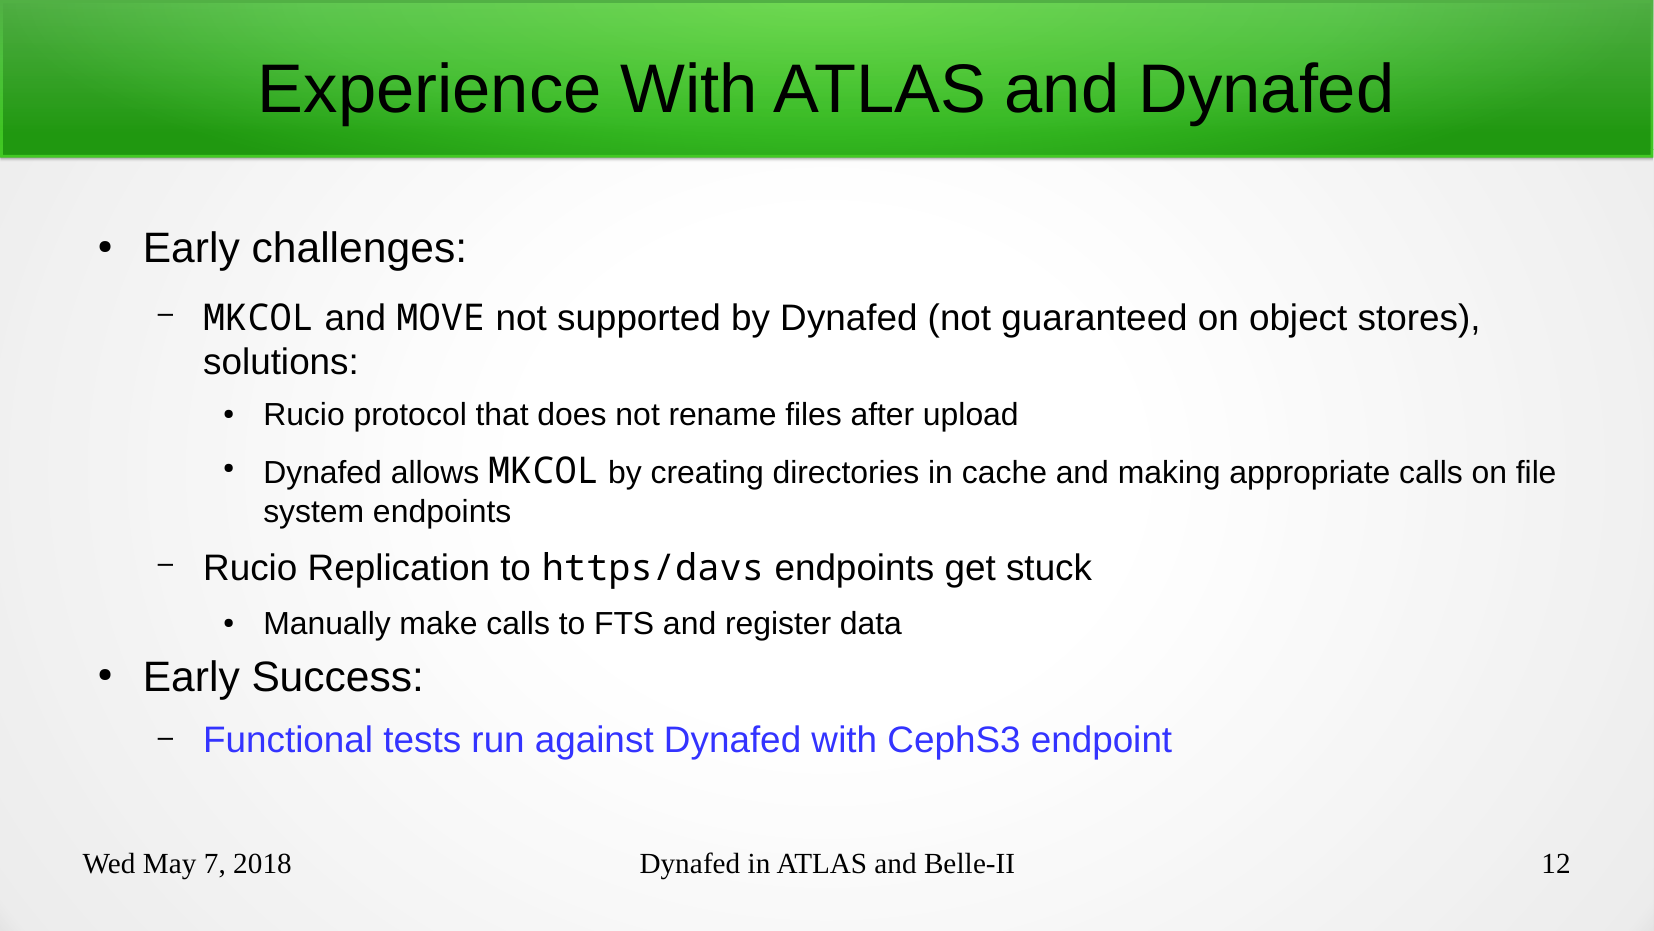

# Experience With ATLAS and Dynafed
Early challenges:
MKCOL and MOVE not supported by Dynafed (not guaranteed on object stores), solutions:
Rucio protocol that does not rename files after upload
Dynafed allows MKCOL by creating directories in cache and making appropriate calls on file system endpoints
Rucio Replication to https/davs endpoints get stuck
Manually make calls to FTS and register data
Early Success:
Functional tests run against Dynafed with CephS3 endpoint
Wed May 7, 2018
Dynafed in ATLAS and Belle-II
12